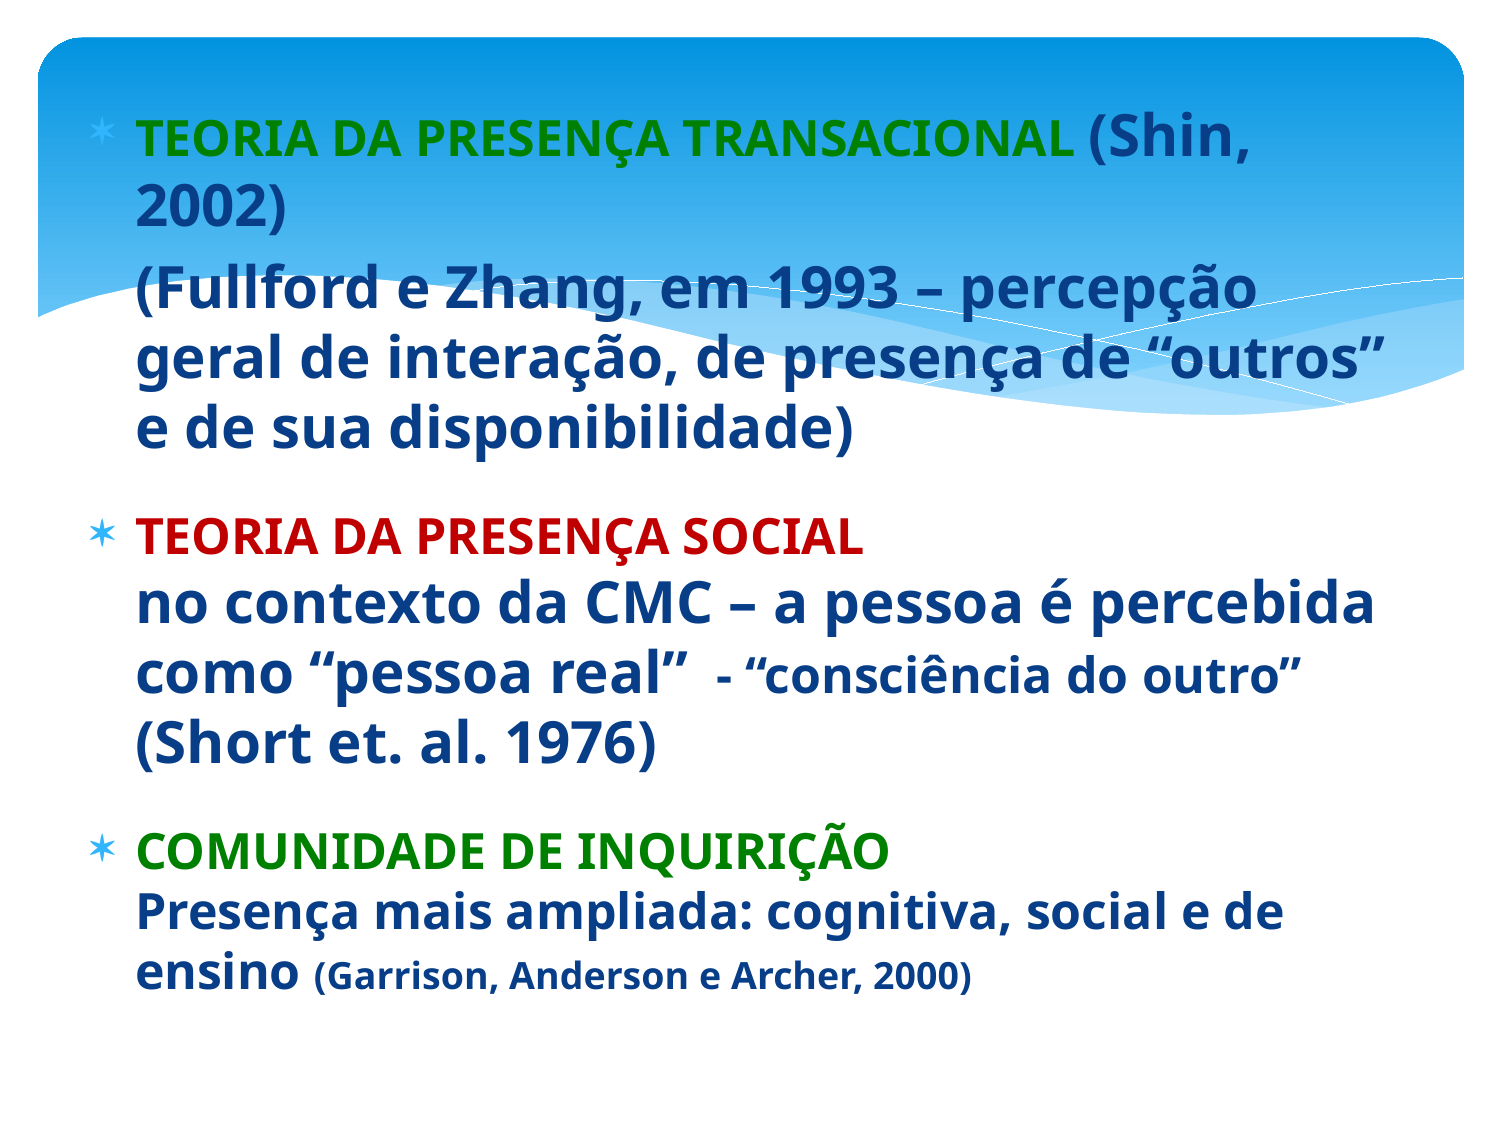

# TEORIA DA PRESENÇA TRANSACIONAL (Shin, 2002)
	(Fullford e Zhang, em 1993 – percepção geral de interação, de presença de “outros” e de sua disponibilidade)
TEORIA DA PRESENÇA SOCIAL
	no contexto da CMC – a pessoa é percebida como “pessoa real” - “consciência do outro”
	(Short et. al. 1976)
COMUNIDADE DE INQUIRIÇÃO
	Presença mais ampliada: cognitiva, social e de ensino (Garrison, Anderson e Archer, 2000)